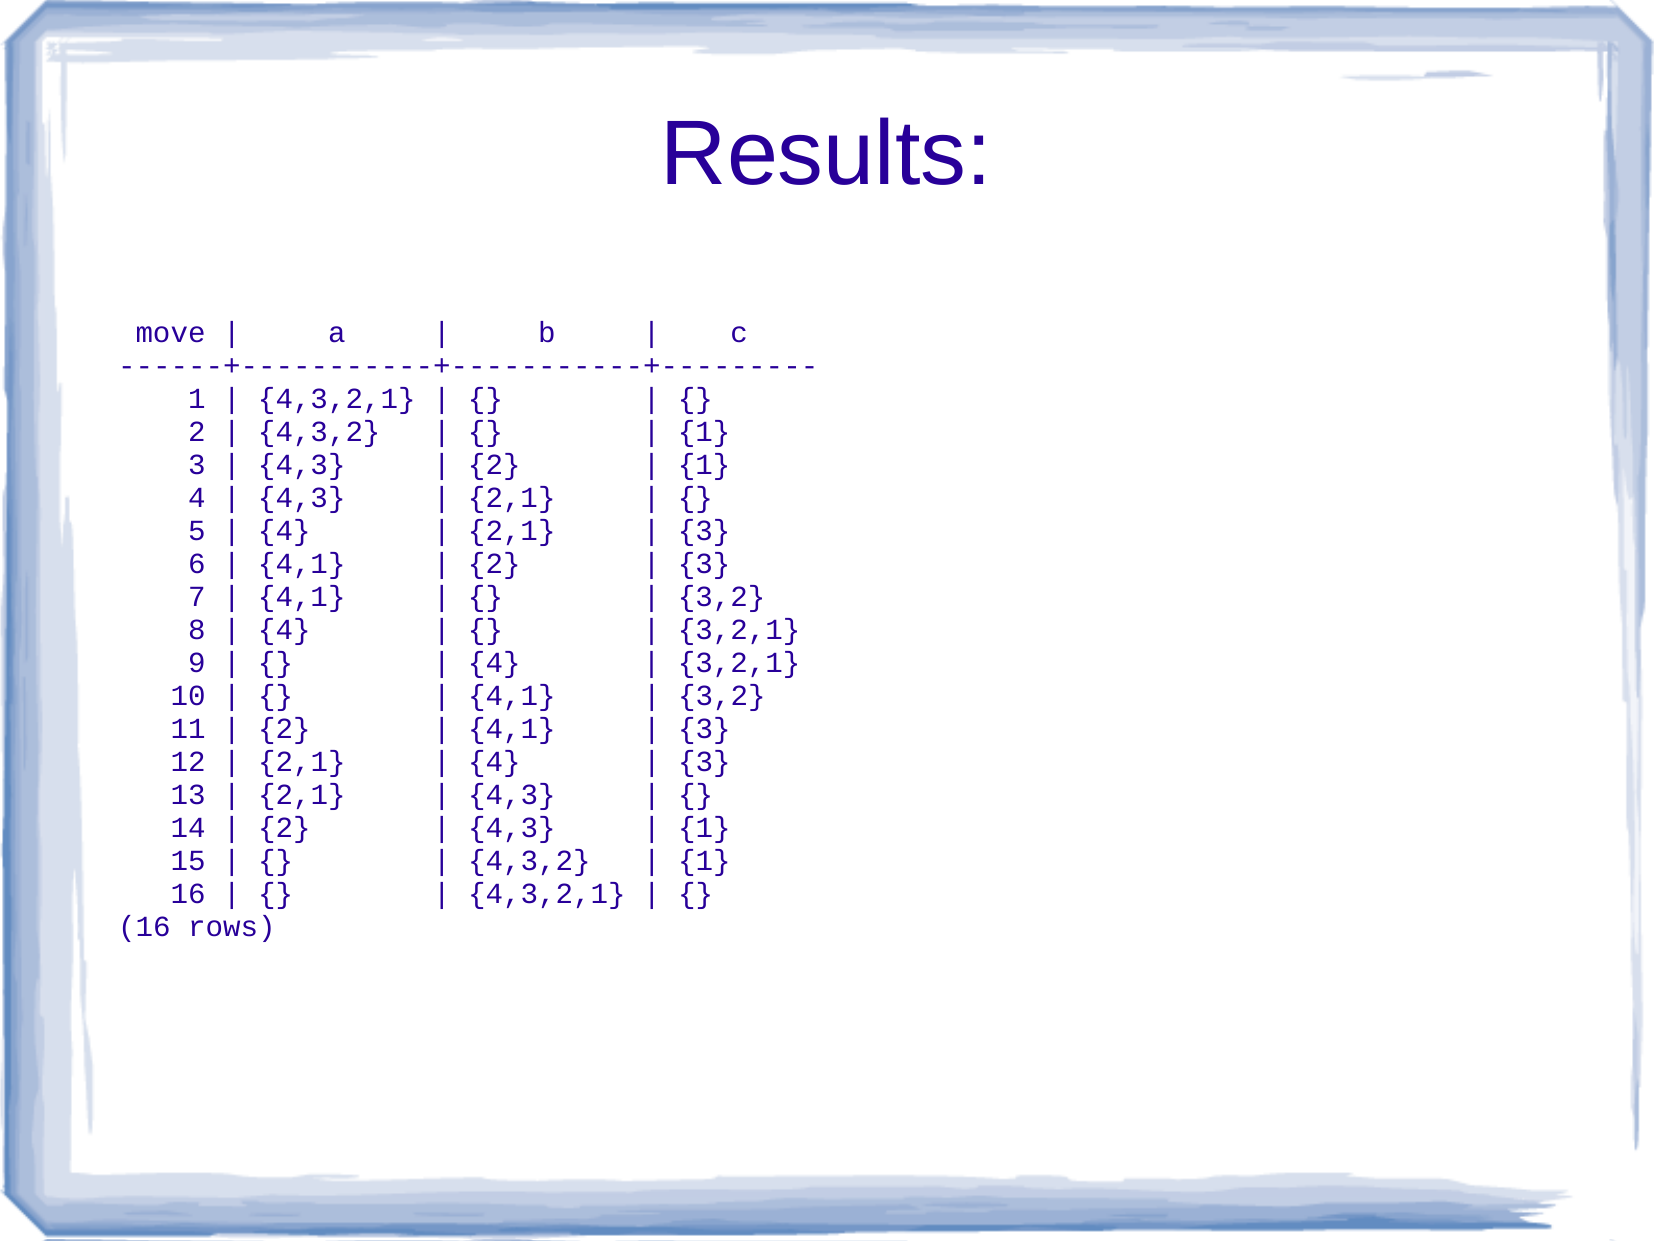

# Results:
 move | a | b | c
------+-----------+-----------+---------
 1 | {4,3,2,1} | {} | {}
 2 | {4,3,2} | {} | {1}
 3 | {4,3} | {2} | {1}
 4 | {4,3} | {2,1} | {}
 5 | {4} | {2,1} | {3}
 6 | {4,1} | {2} | {3}
 7 | {4,1} | {} | {3,2}
 8 | {4} | {} | {3,2,1}
 9 | {} | {4} | {3,2,1}
 10 | {} | {4,1} | {3,2}
 11 | {2} | {4,1} | {3}
 12 | {2,1} | {4} | {3}
 13 | {2,1} | {4,3} | {}
 14 | {2} | {4,3} | {1}
 15 | {} | {4,3,2} | {1}
 16 | {} | {4,3,2,1} | {}
(16 rows)